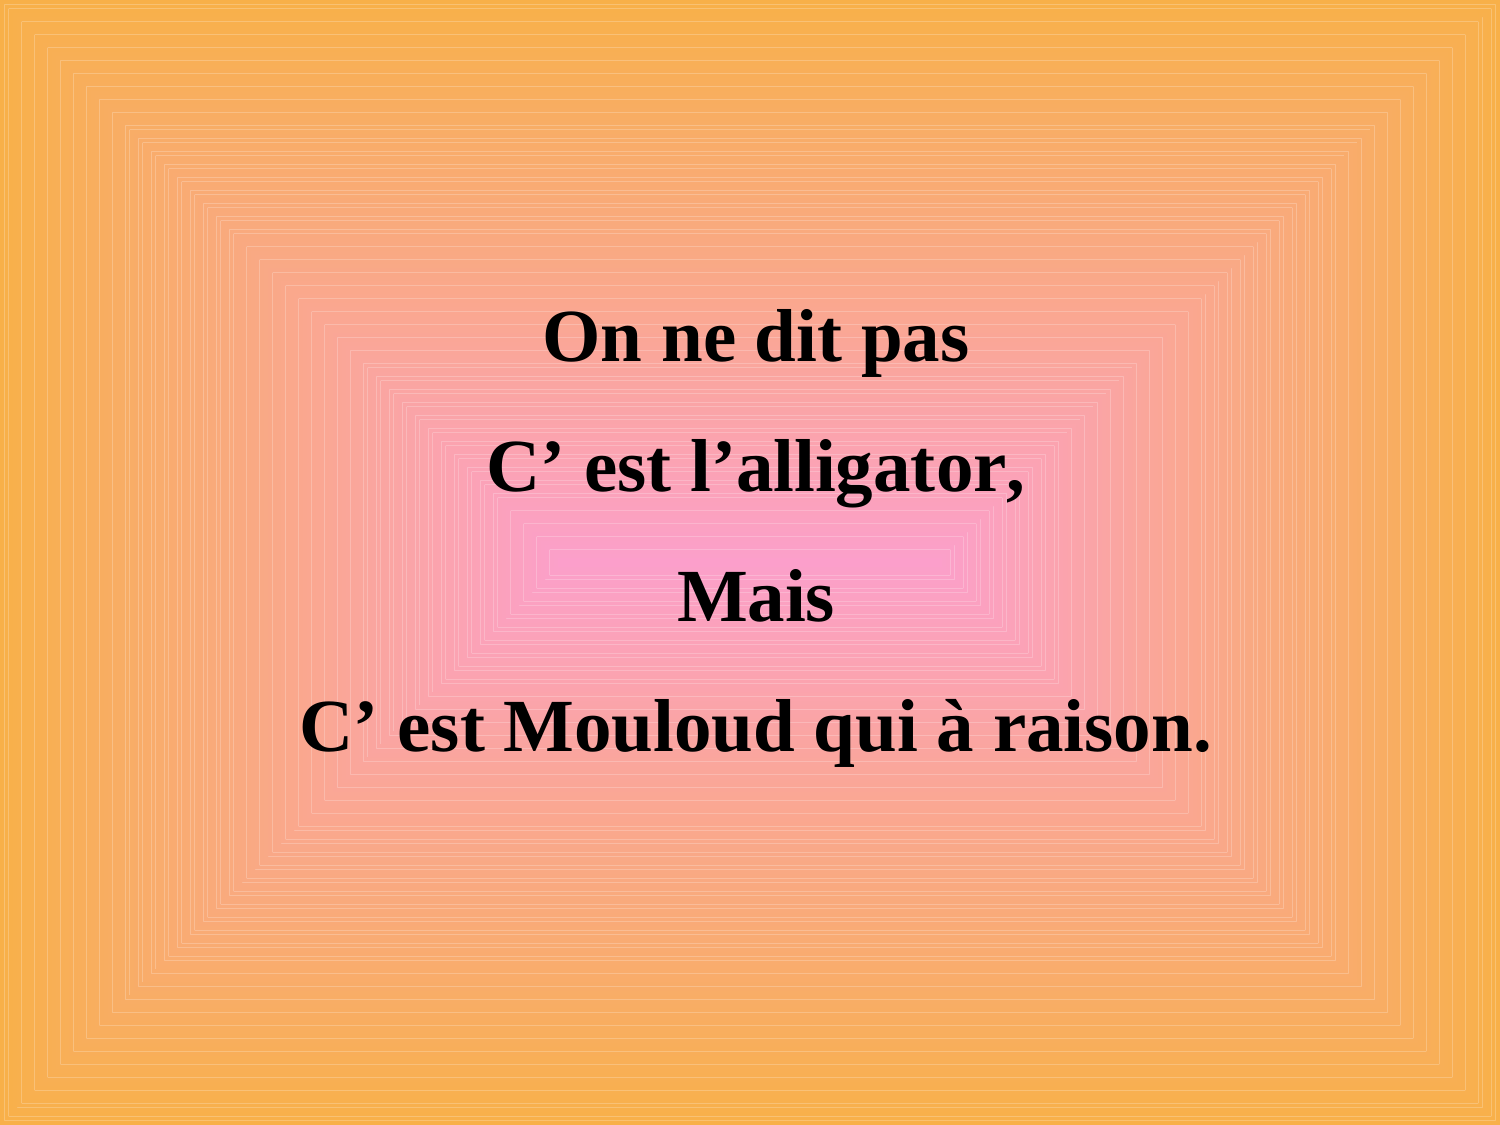

On ne dit pas
C’ est l’alligator,
Mais
C’ est Mouloud qui à raison.